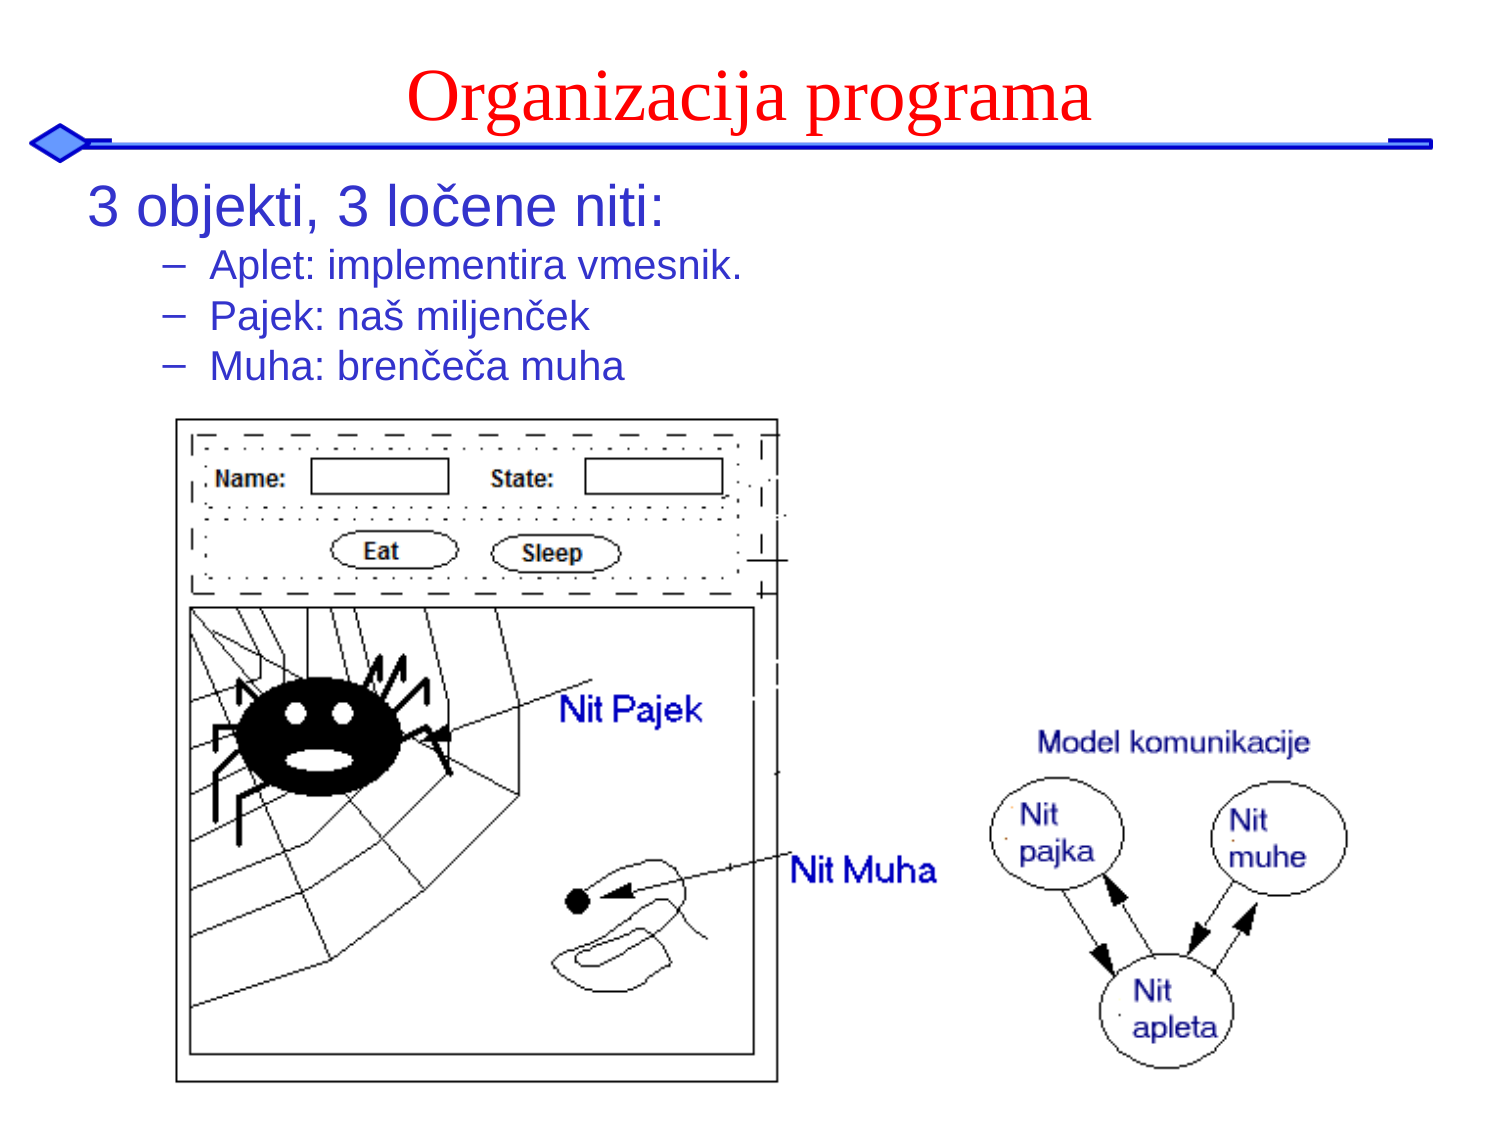

Organizacija programa
# 3 objekti, 3 ločene niti:
Aplet: implementira vmesnik.
Pajek: naš miljenček
Muha: brenčeča muha